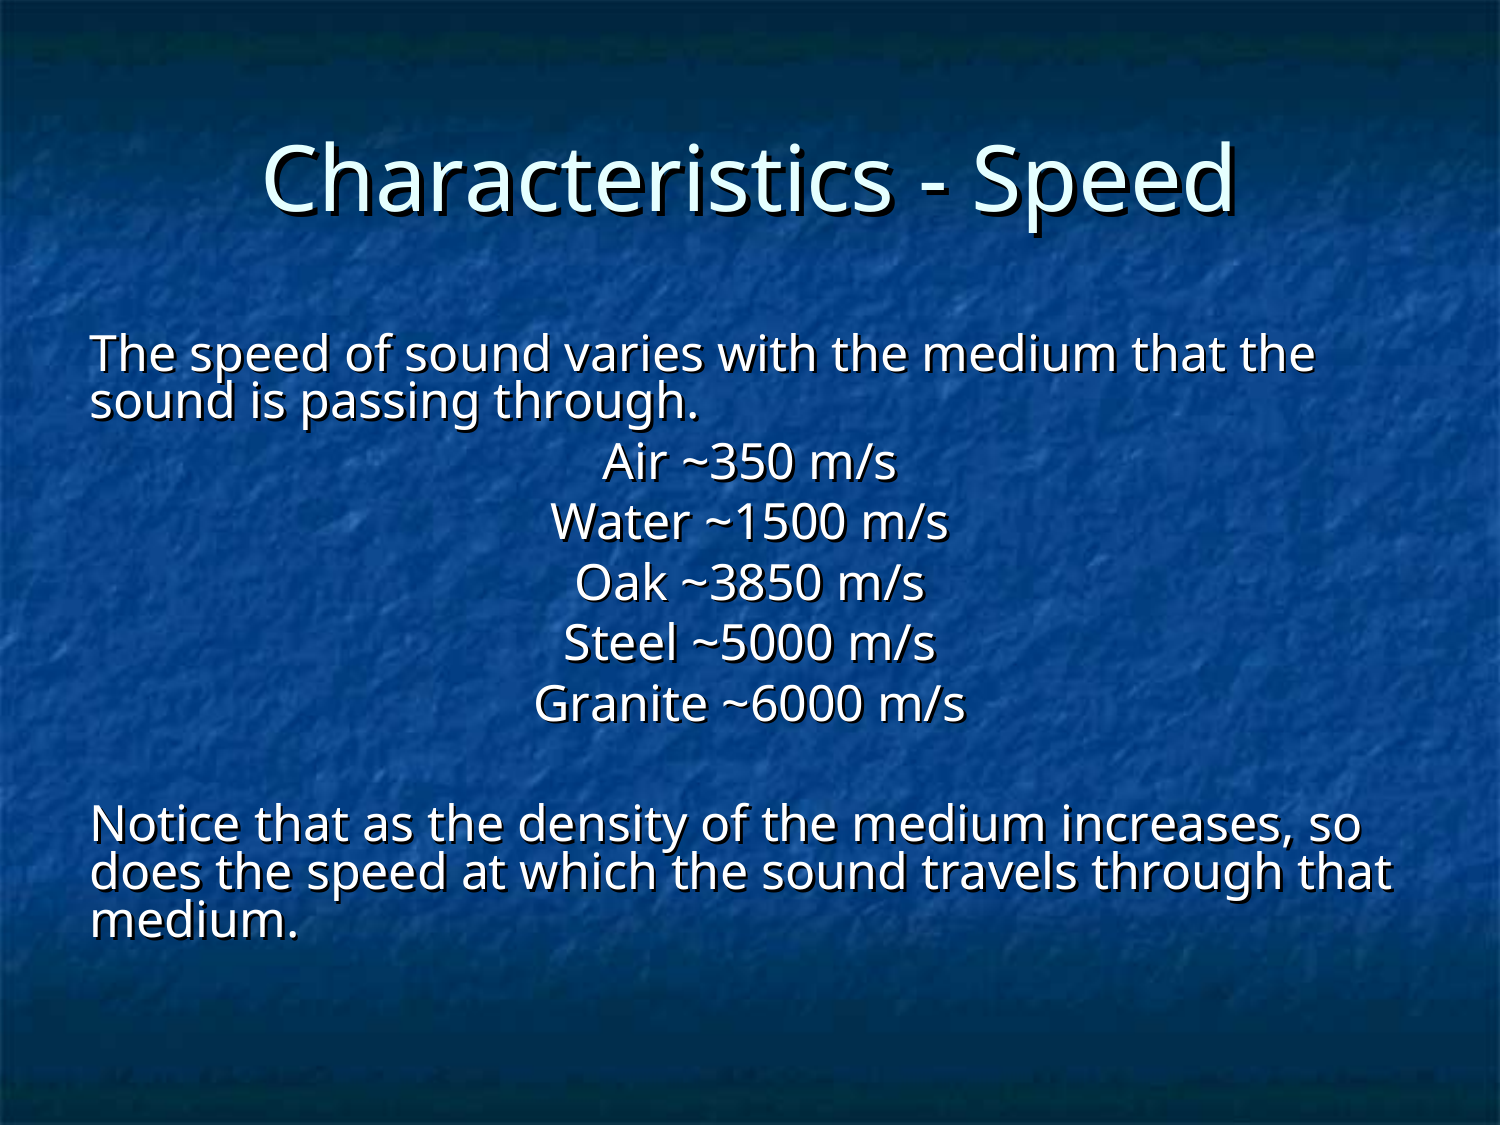

Characteristics - Speed
The speed of sound varies with the medium that the sound is passing through.
Air ~350 m/s
Water ~1500 m/s
Oak ~3850 m/s
Steel ~5000 m/s
Granite ~6000 m/s
Notice that as the density of the medium increases, so does the speed at which the sound travels through that medium.